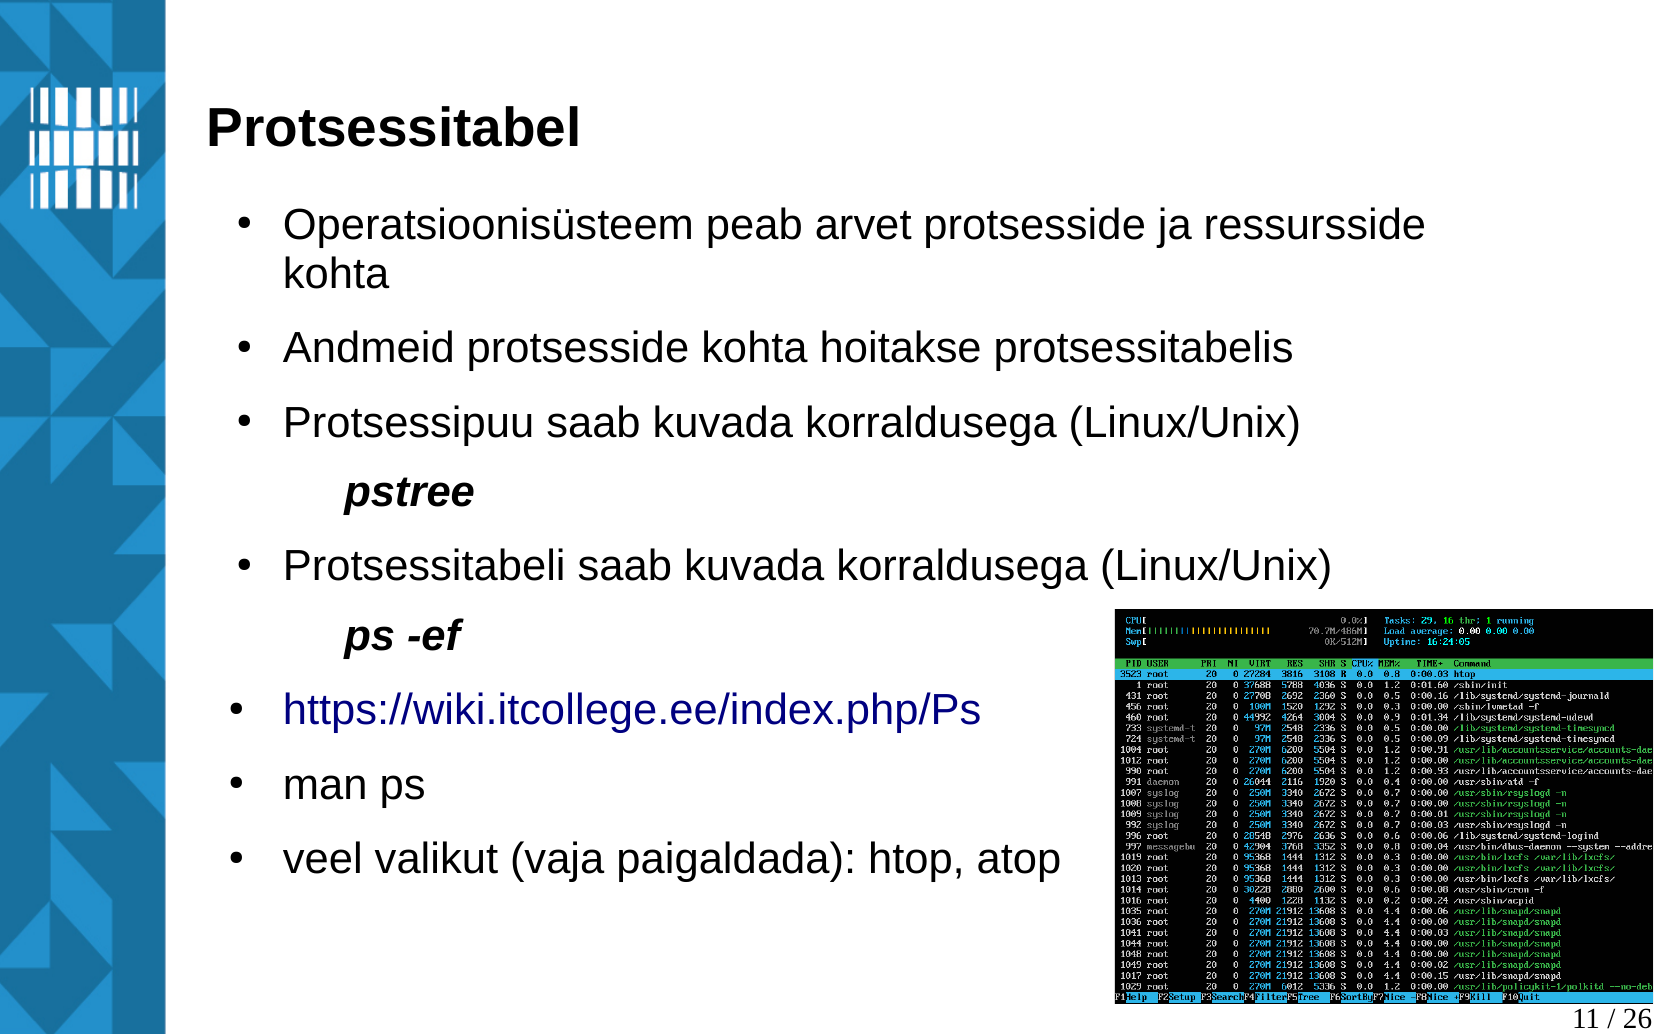

# Protsessitabel
Operatsioonisüsteem peab arvet protsesside ja ressursside kohta
Andmeid protsesside kohta hoitakse protsessitabelis
Protsessipuu saab kuvada korraldusega (Linux/Unix)
pstree
Protsessitabeli saab kuvada korraldusega (Linux/Unix)
ps -ef
https://wiki.itcollege.ee/index.php/Ps
man ps
veel valikut (vaja paigaldada): htop, atop
11